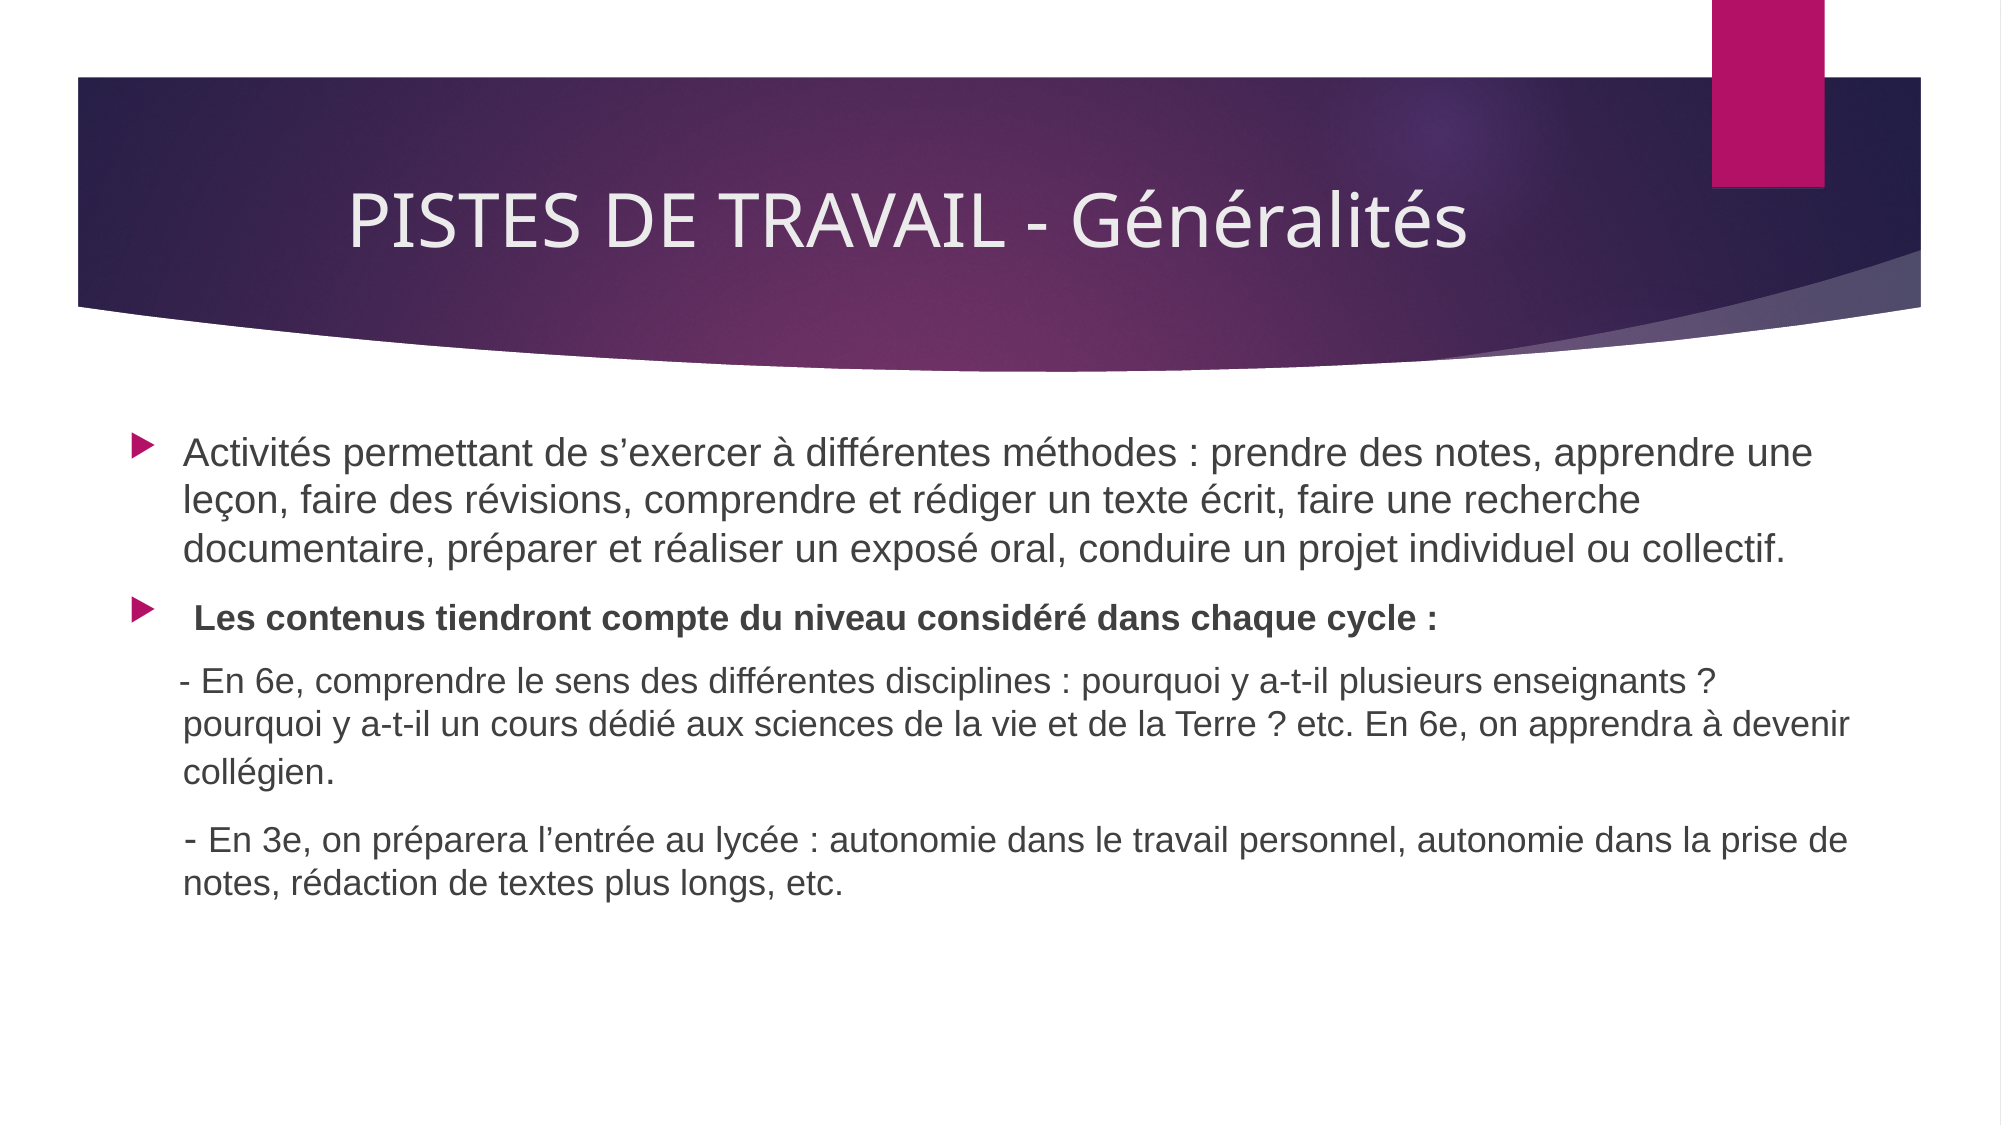

# PISTES DE TRAVAIL - Généralités
Activités permettant de s’exercer à différentes méthodes : prendre des notes, apprendre une leçon, faire des révisions, comprendre et rédiger un texte écrit, faire une recherche documentaire, préparer et réaliser un exposé oral, conduire un projet individuel ou collectif.
 Les contenus tiendront compte du niveau considéré dans chaque cycle :
 - En 6e, comprendre le sens des différentes disciplines : pourquoi y a-t-il plusieurs enseignants ? pourquoi y a-t-il un cours dédié aux sciences de la vie et de la Terre ? etc. En 6e, on apprendra à devenir collégien.
 - En 3e, on préparera l’entrée au lycée : autonomie dans le travail personnel, autonomie dans la prise de notes, rédaction de textes plus longs, etc.